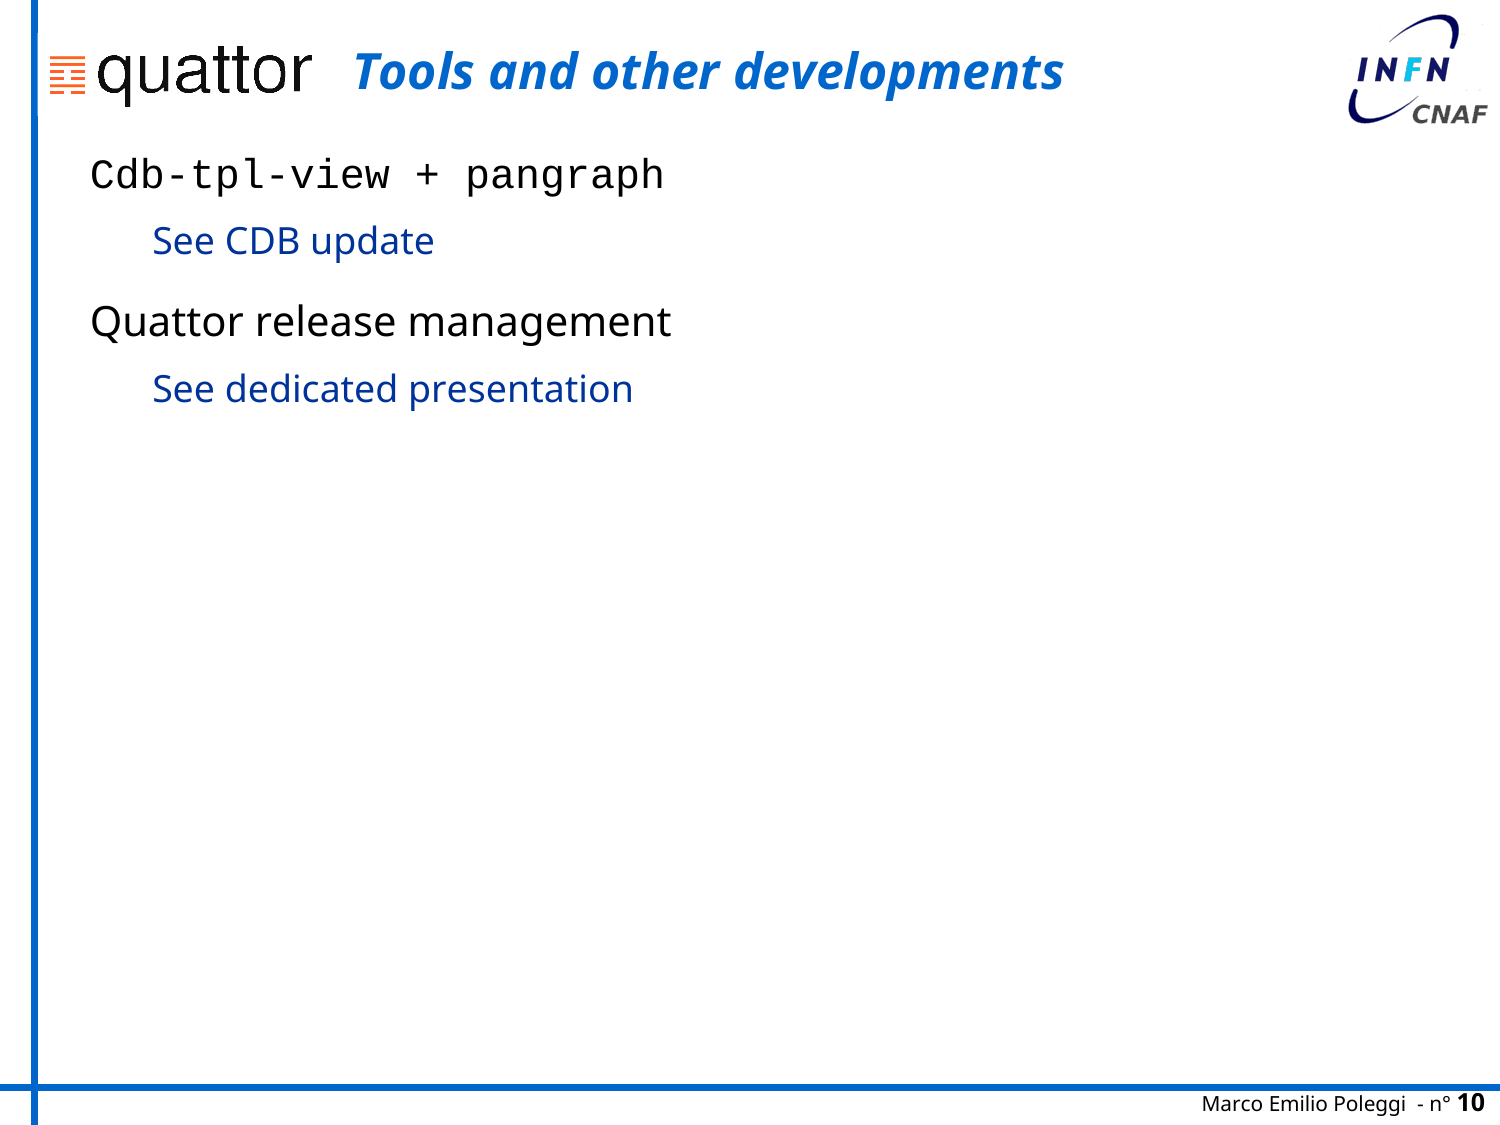

# Tools and other developments
Cdb-tpl-view + pangraph
See CDB update
Quattor release management
See dedicated presentation